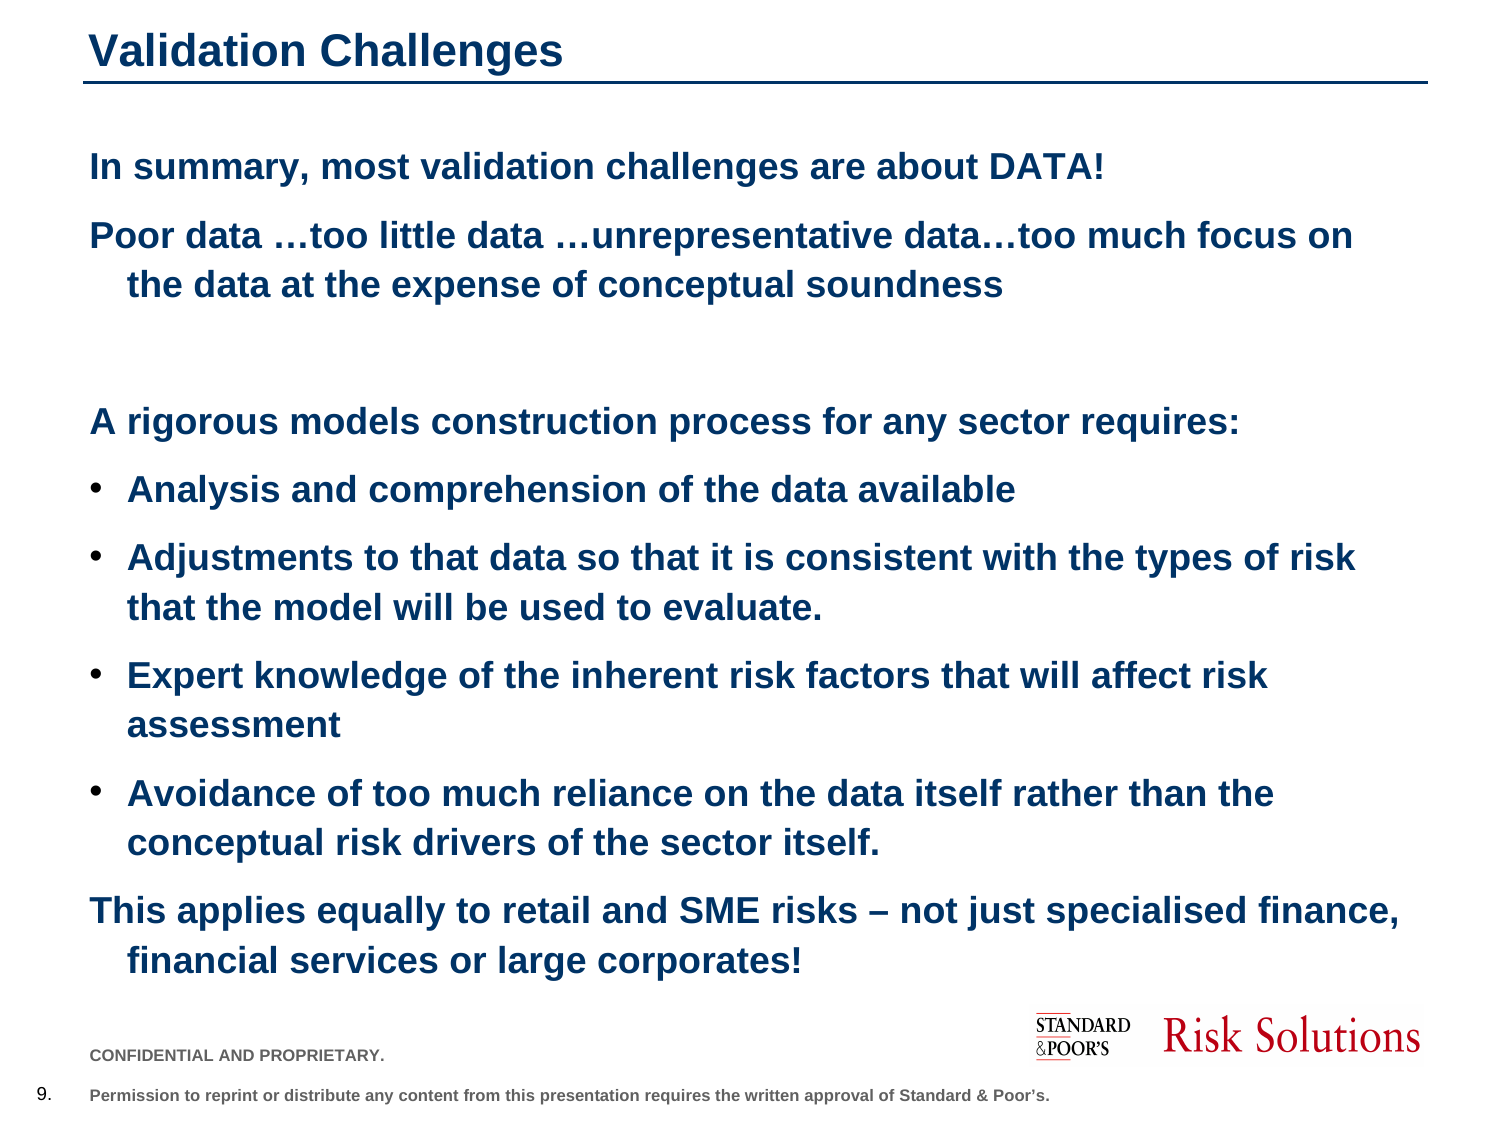

# Validation Challenges
In summary, most validation challenges are about DATA!
Poor data …too little data …unrepresentative data…too much focus on the data at the expense of conceptual soundness
A rigorous models construction process for any sector requires:
Analysis and comprehension of the data available
Adjustments to that data so that it is consistent with the types of risk that the model will be used to evaluate.
Expert knowledge of the inherent risk factors that will affect risk assessment
Avoidance of too much reliance on the data itself rather than the conceptual risk drivers of the sector itself.
This applies equally to retail and SME risks – not just specialised finance, financial services or large corporates!